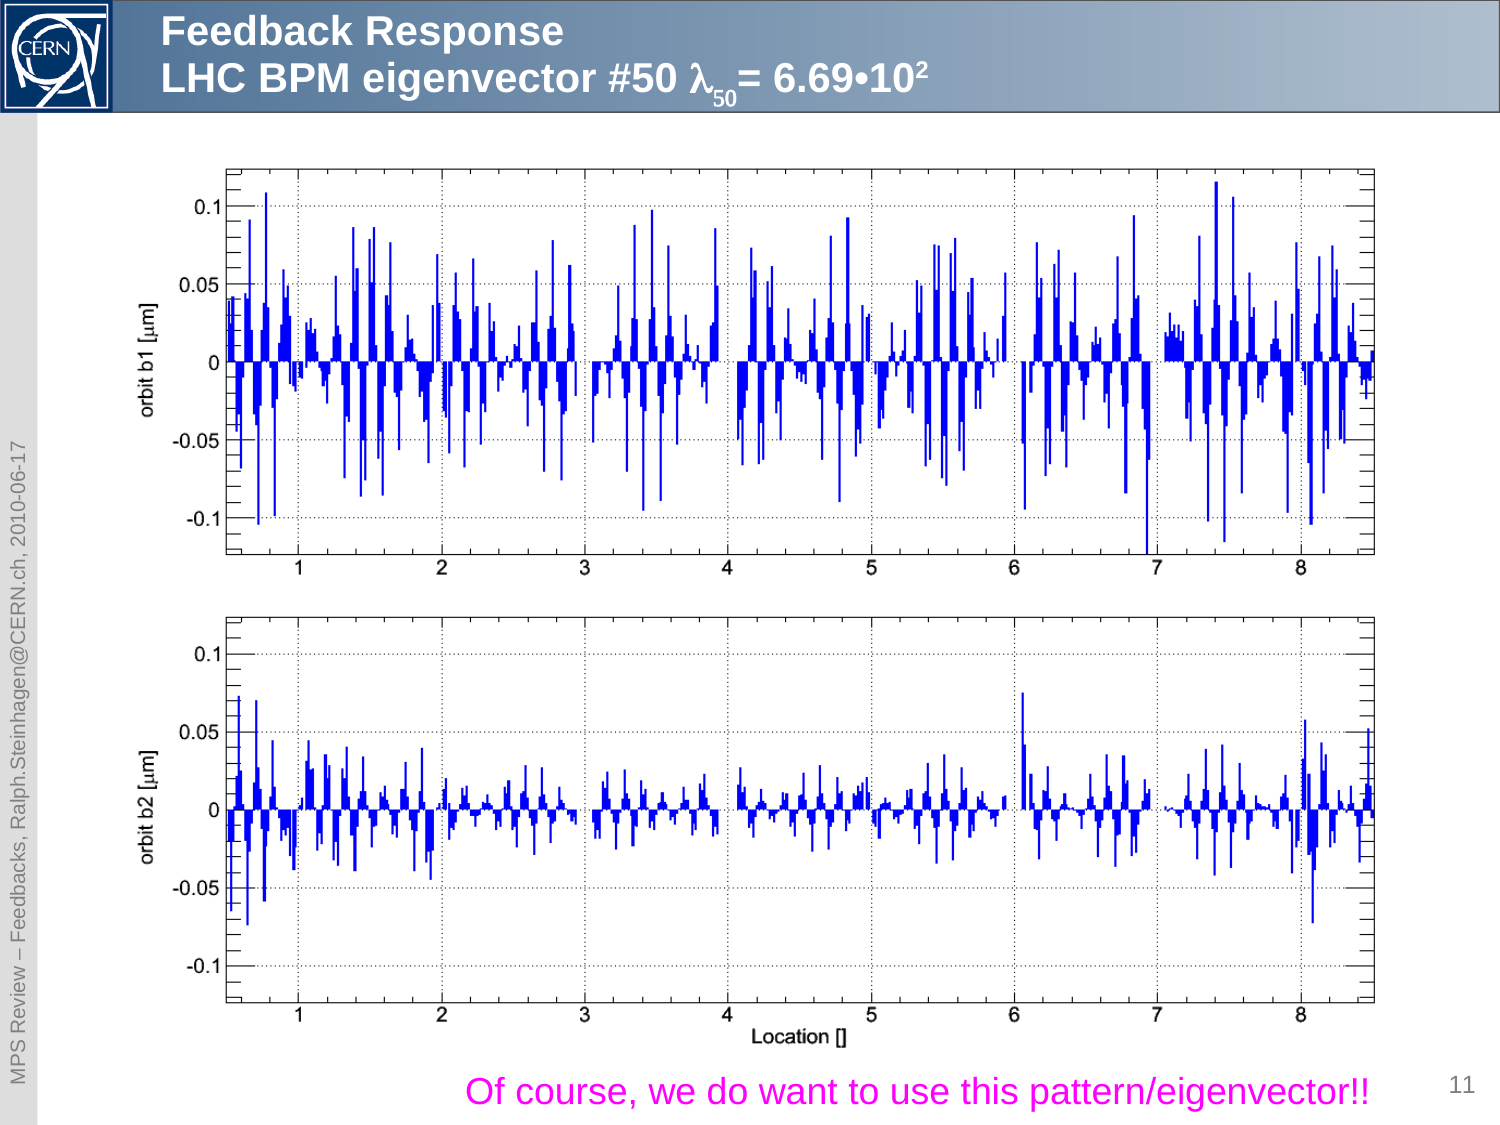

# Feedback Response LHC BPM eigenvector #50 l50= 6.69•102
Of course, we do want to use this pattern/eigenvector!!